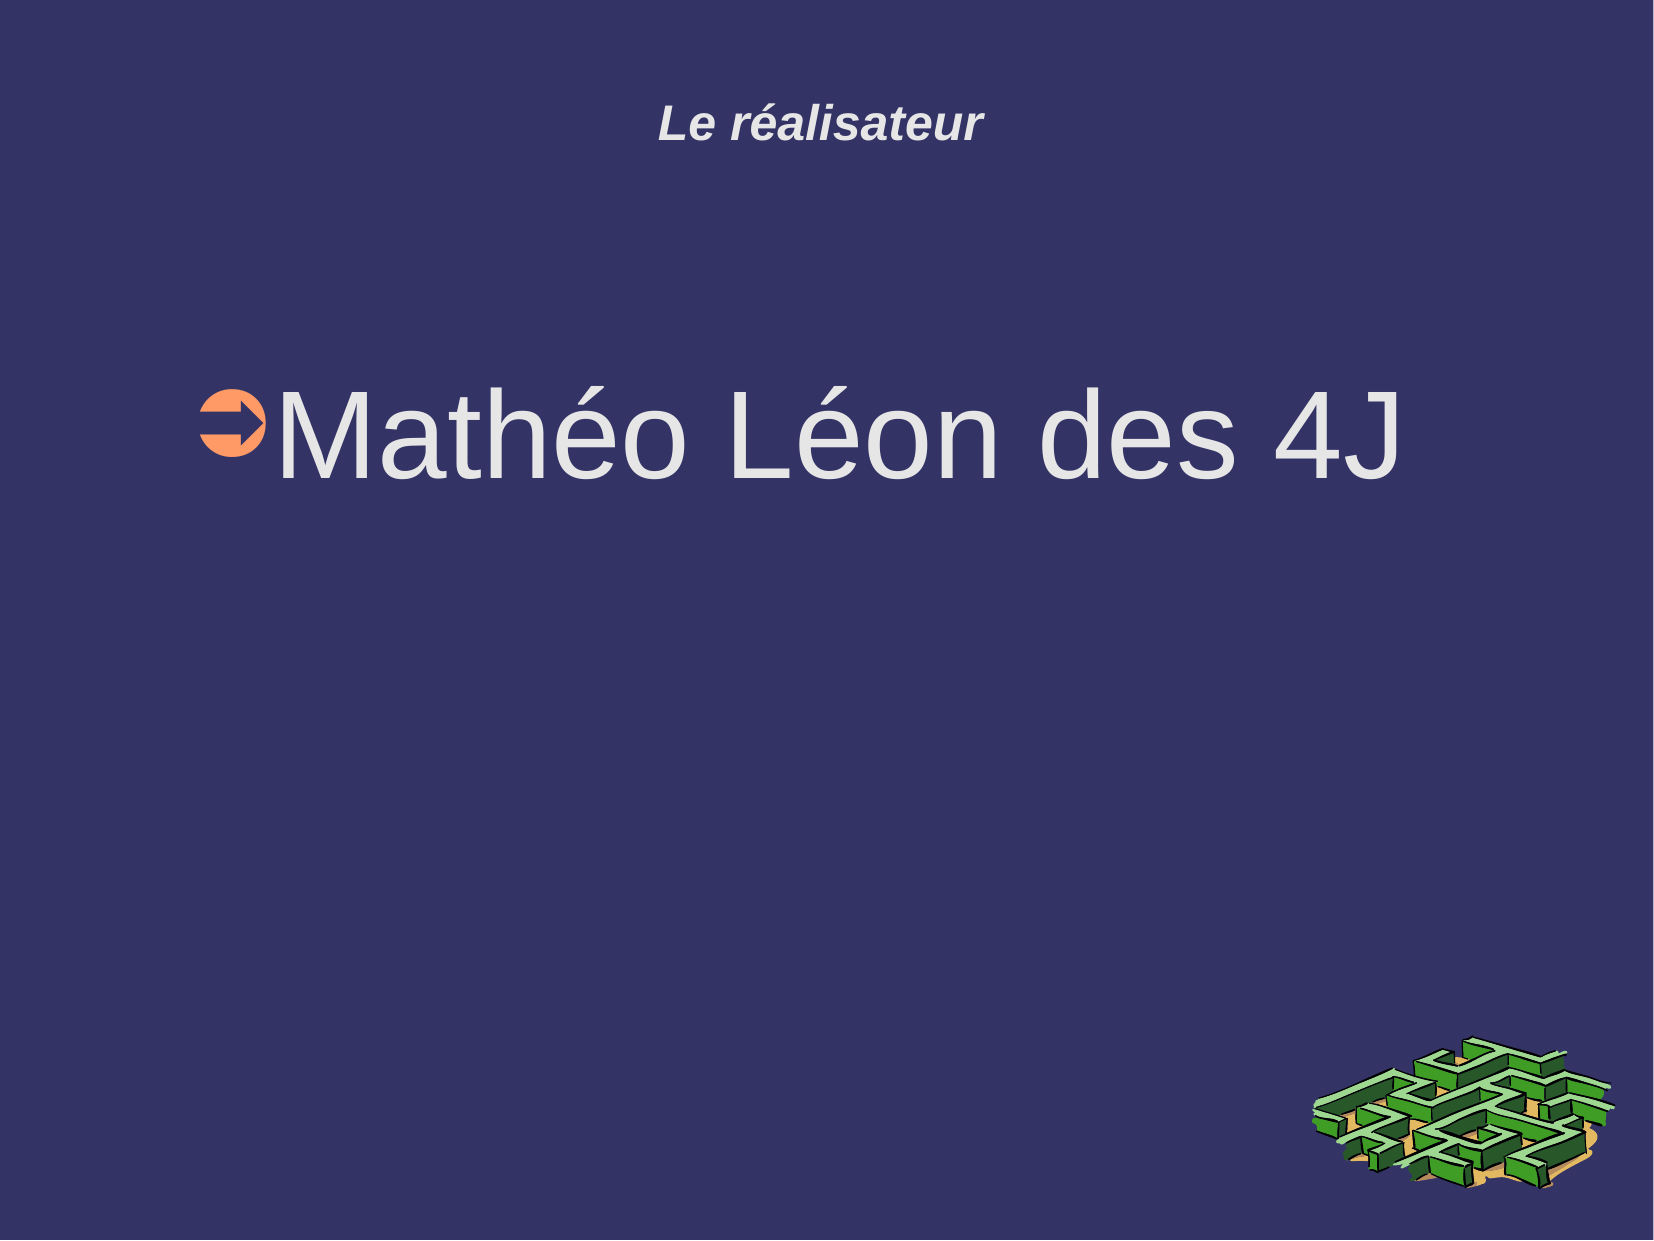

# Le réalisateur
Mathéo Léon des 4J